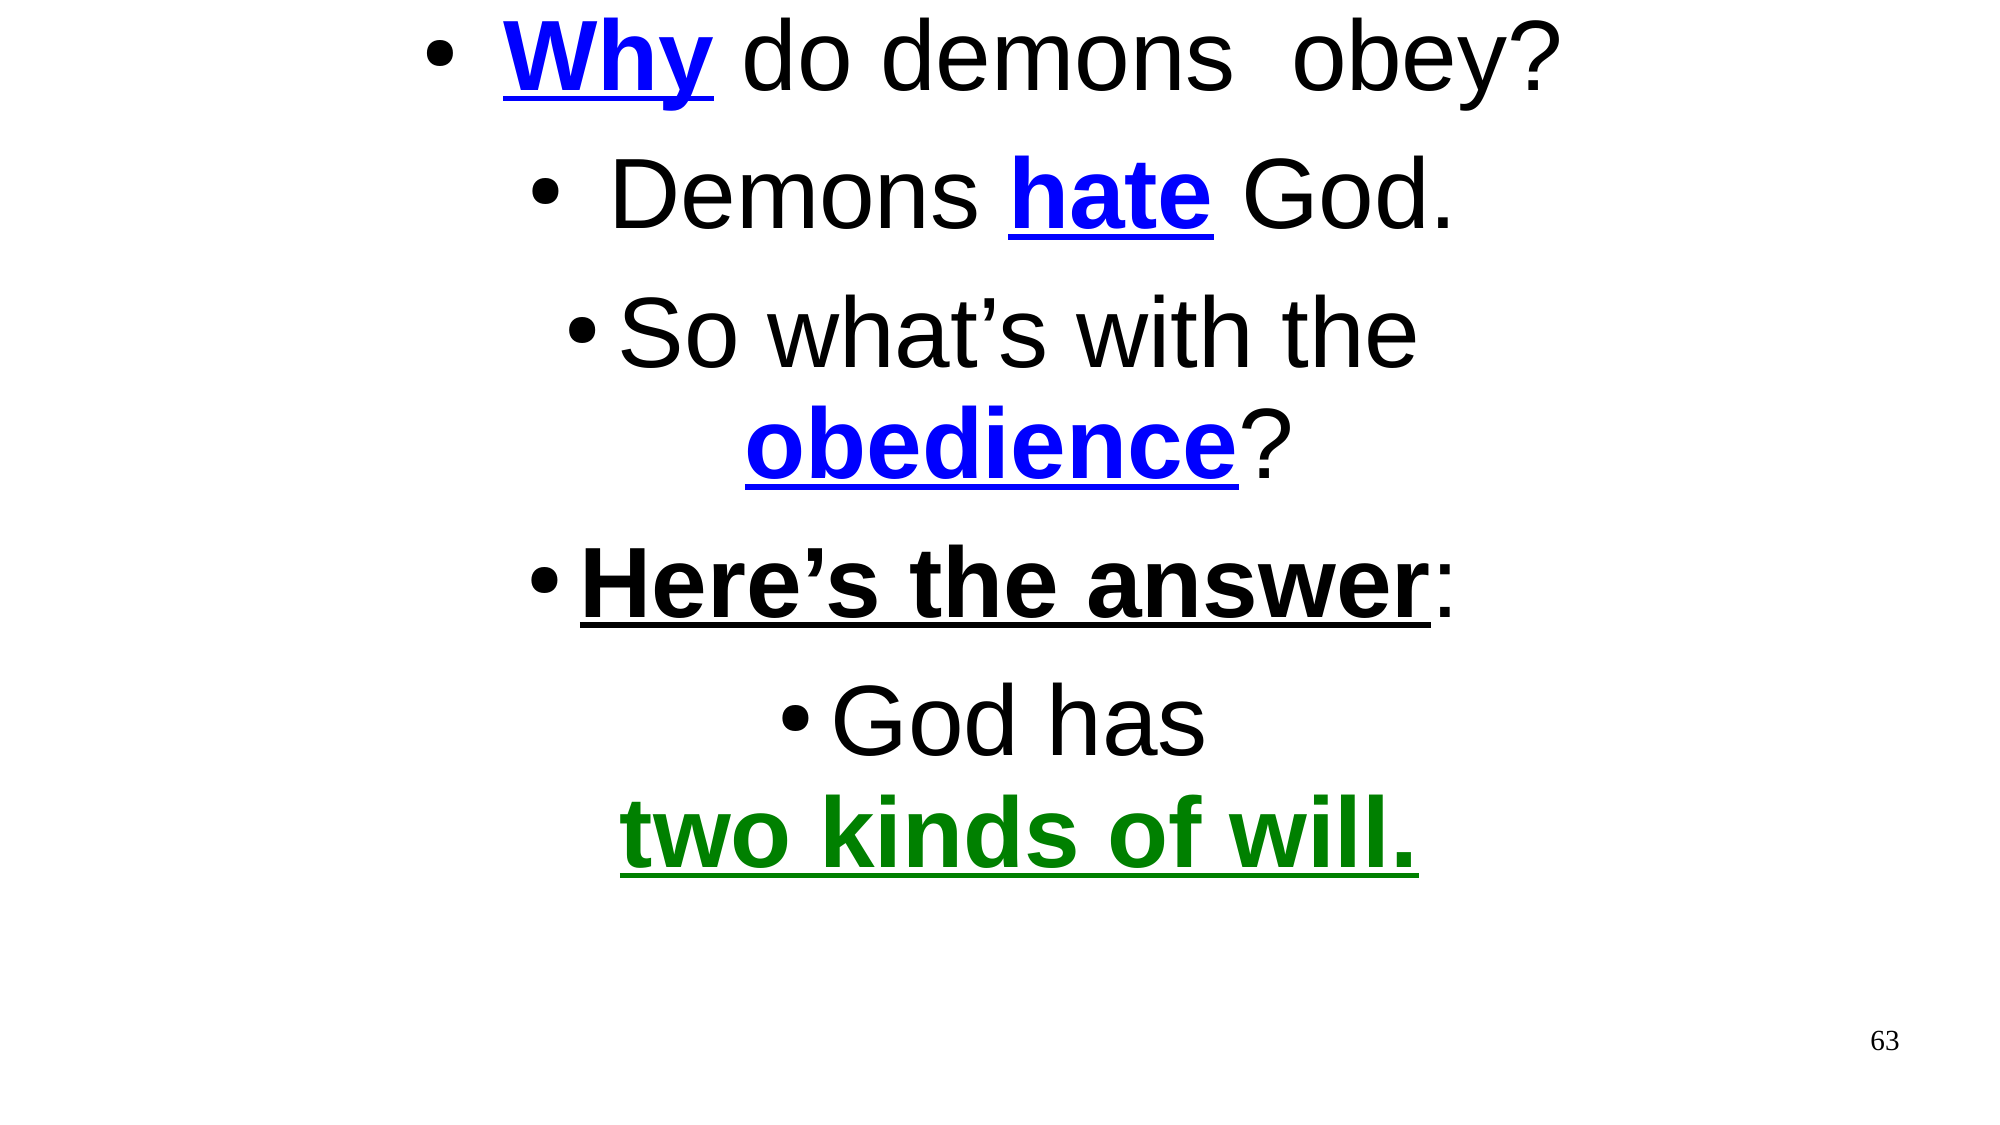

# Why do demons obey?
 Demons hate God.
So what’s with the
obedience?
Here’s the answer:
God has
two kinds of will.
63